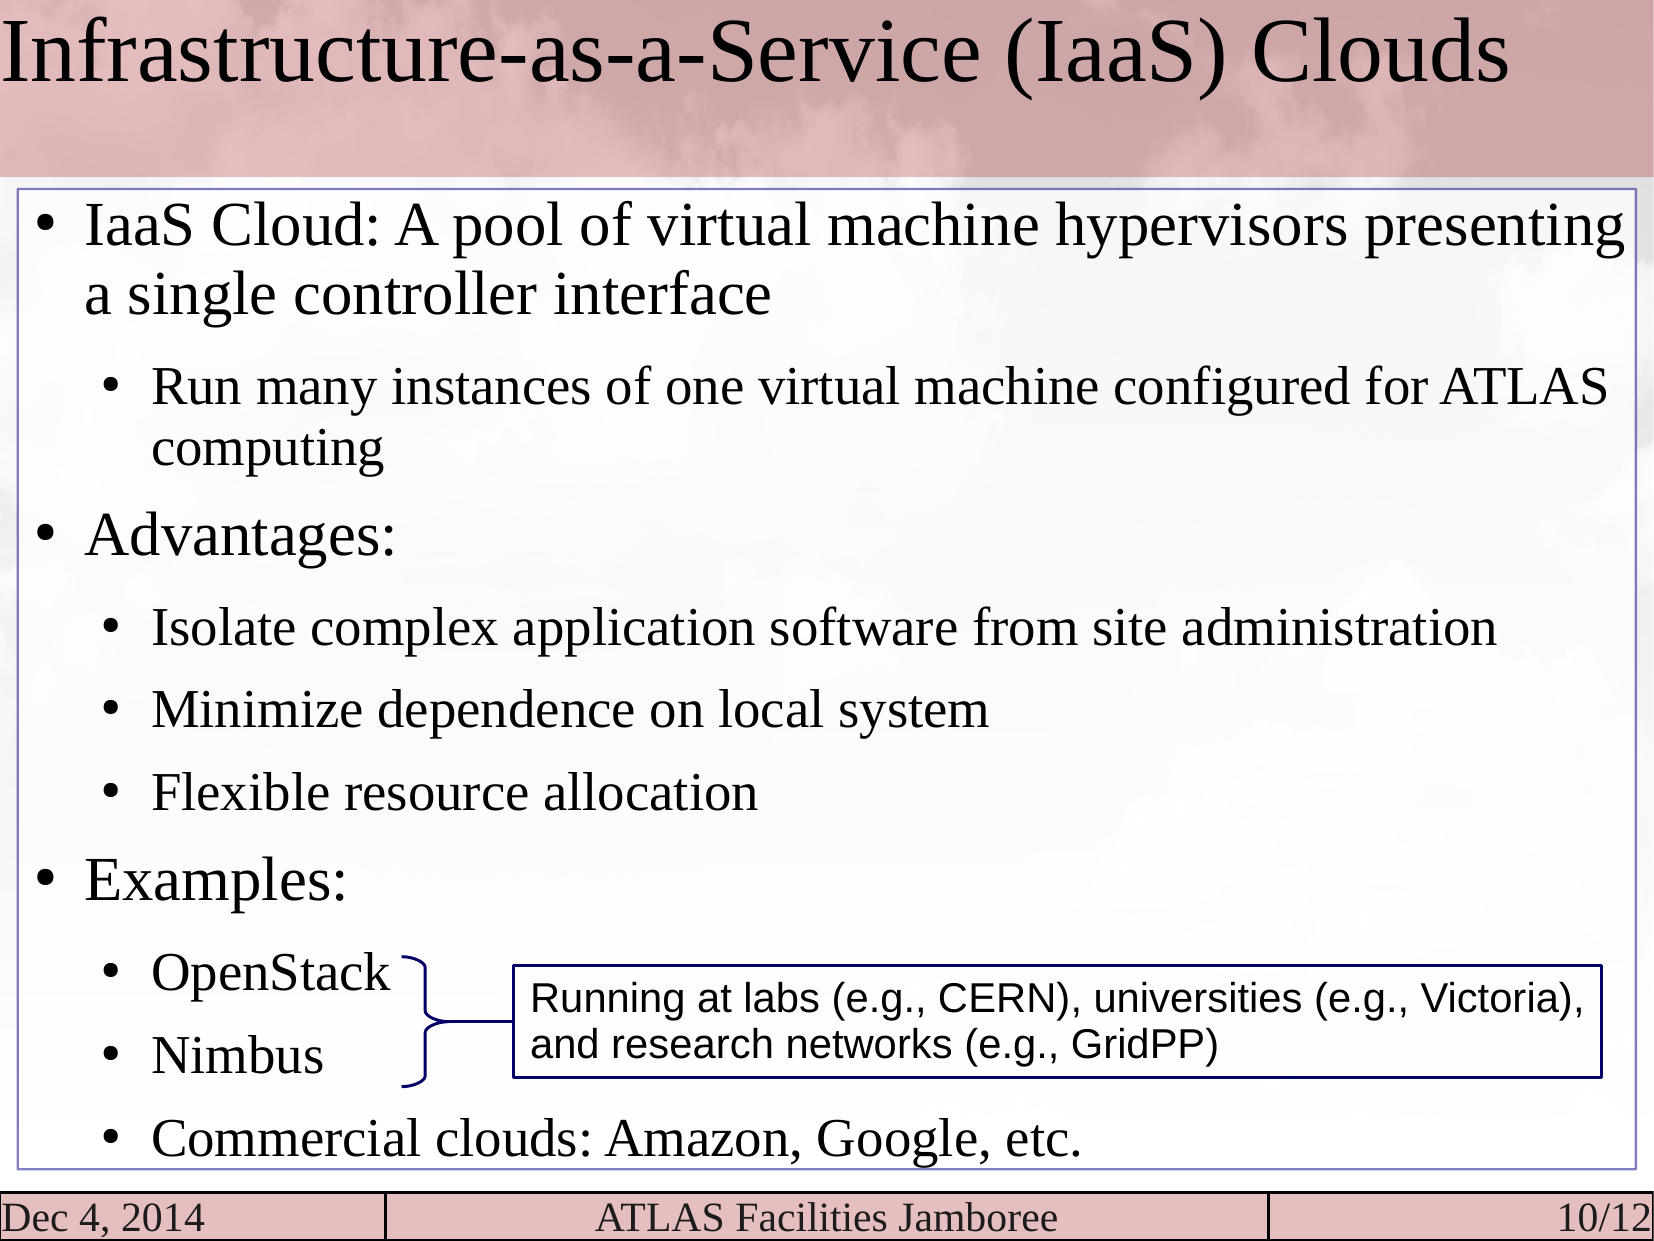

# Infrastructure-as-a-Service (IaaS) Clouds
IaaS Cloud: A pool of virtual machine hypervisors presenting a single controller interface
Run many instances of one virtual machine configured for ATLAS computing
Advantages:
Isolate complex application software from site administration
Minimize dependence on local system
Flexible resource allocation
Examples:
OpenStack
Nimbus
Commercial clouds: Amazon, Google, etc.
Running at labs (e.g., CERN), universities (e.g., Victoria),
and research networks (e.g., GridPP)
Dec 4, 2014
ATLAS Facilities Jamboree
10